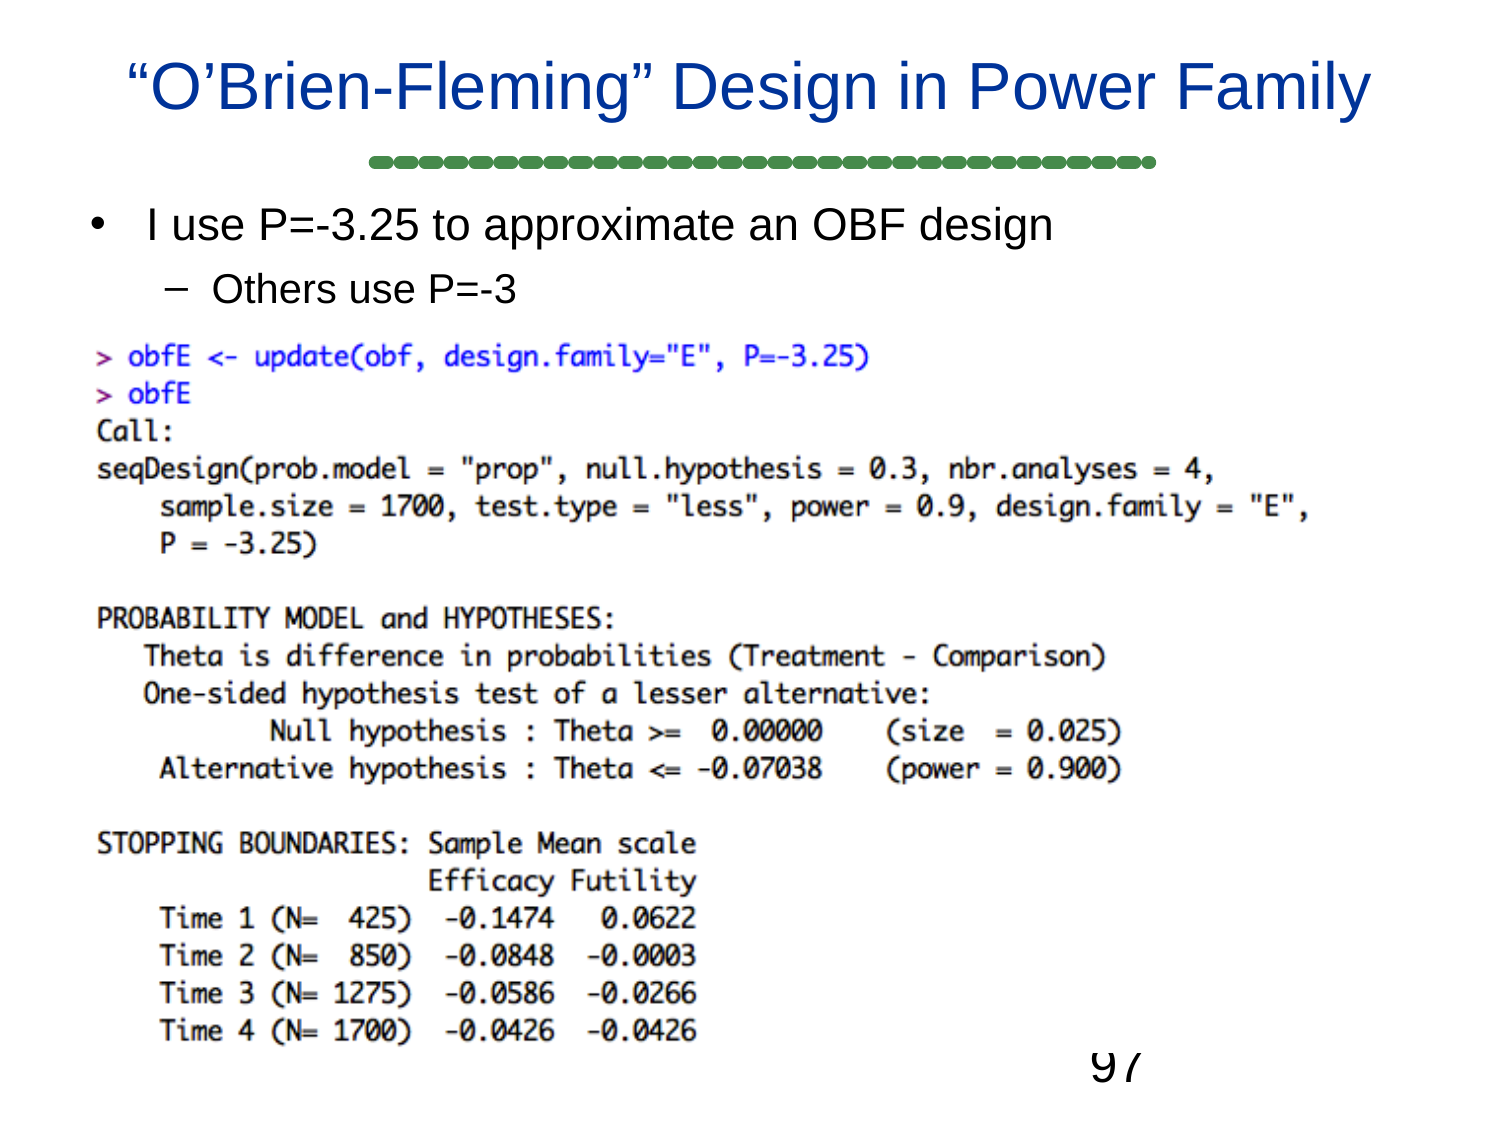

# “O’Brien-Fleming” Design in Power Family
I use P=-3.25 to approximate an OBF design
Others use P=-3
97